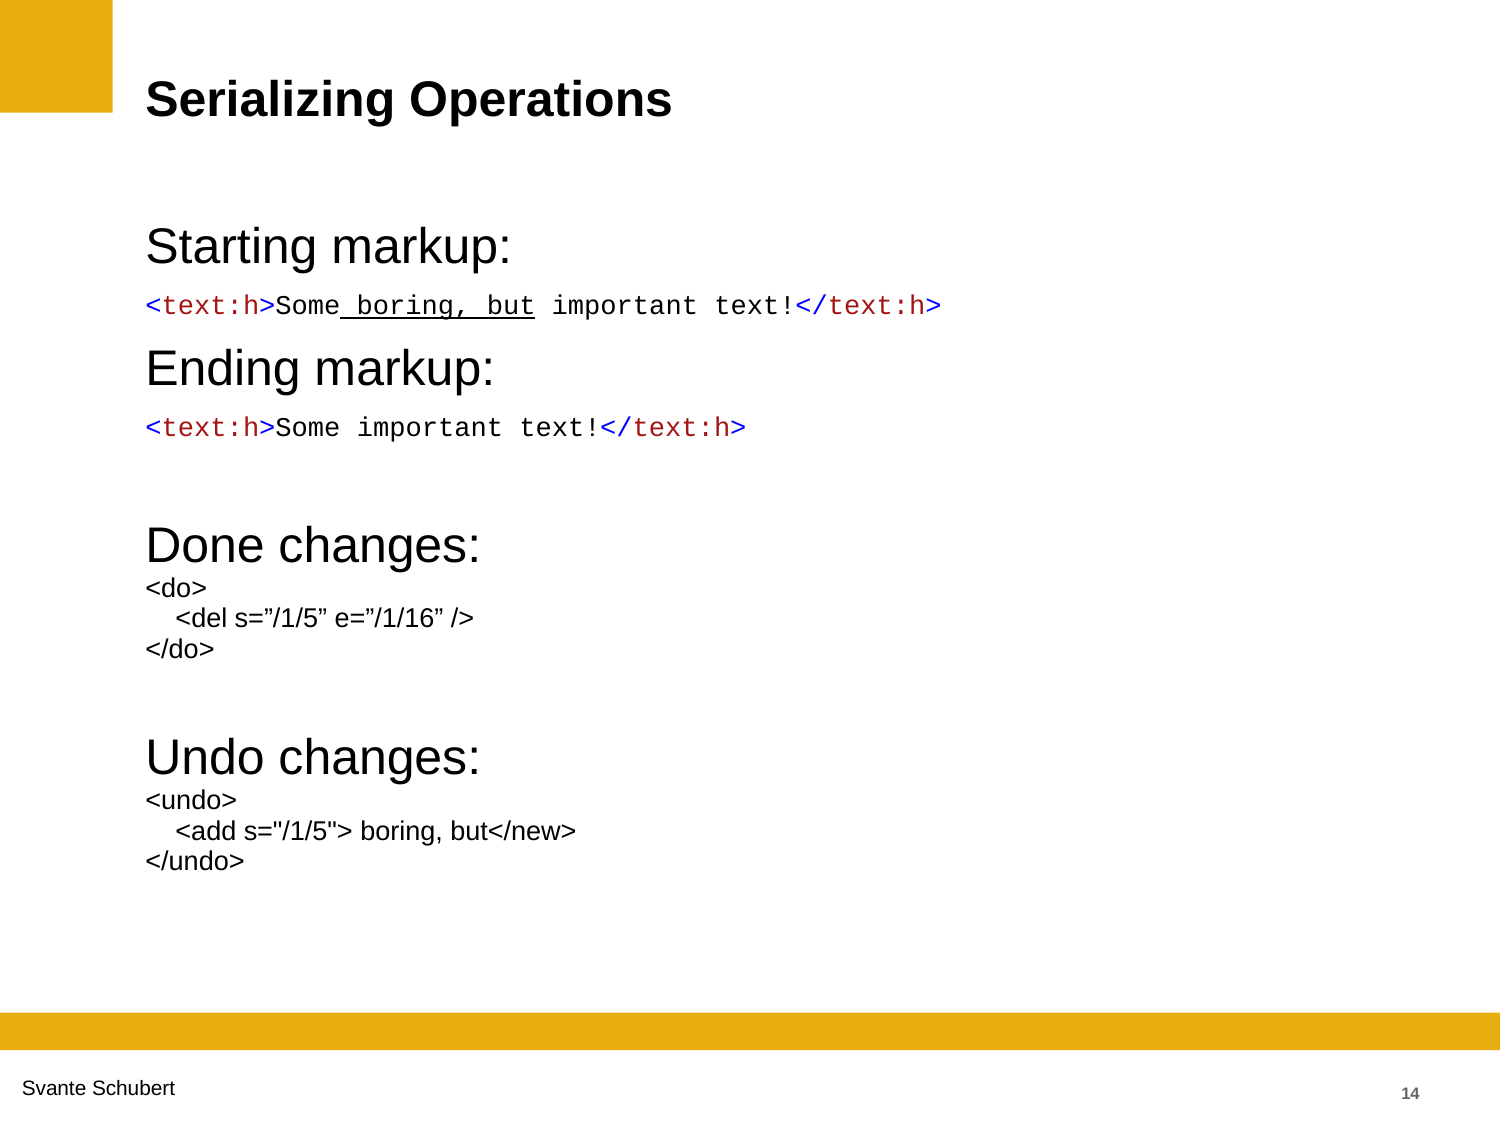

# Serializing Operations
Starting markup:
<text:h>Some boring, but important text!</text:h>
Ending markup:
<text:h>Some important text!</text:h>
Done changes:
<do>
 <del s=”/1/5” e=”/1/16” />
</do>
Undo changes:
<undo>
    <add s="/1/5"> boring, but</new>
</undo>
Svante Schubert